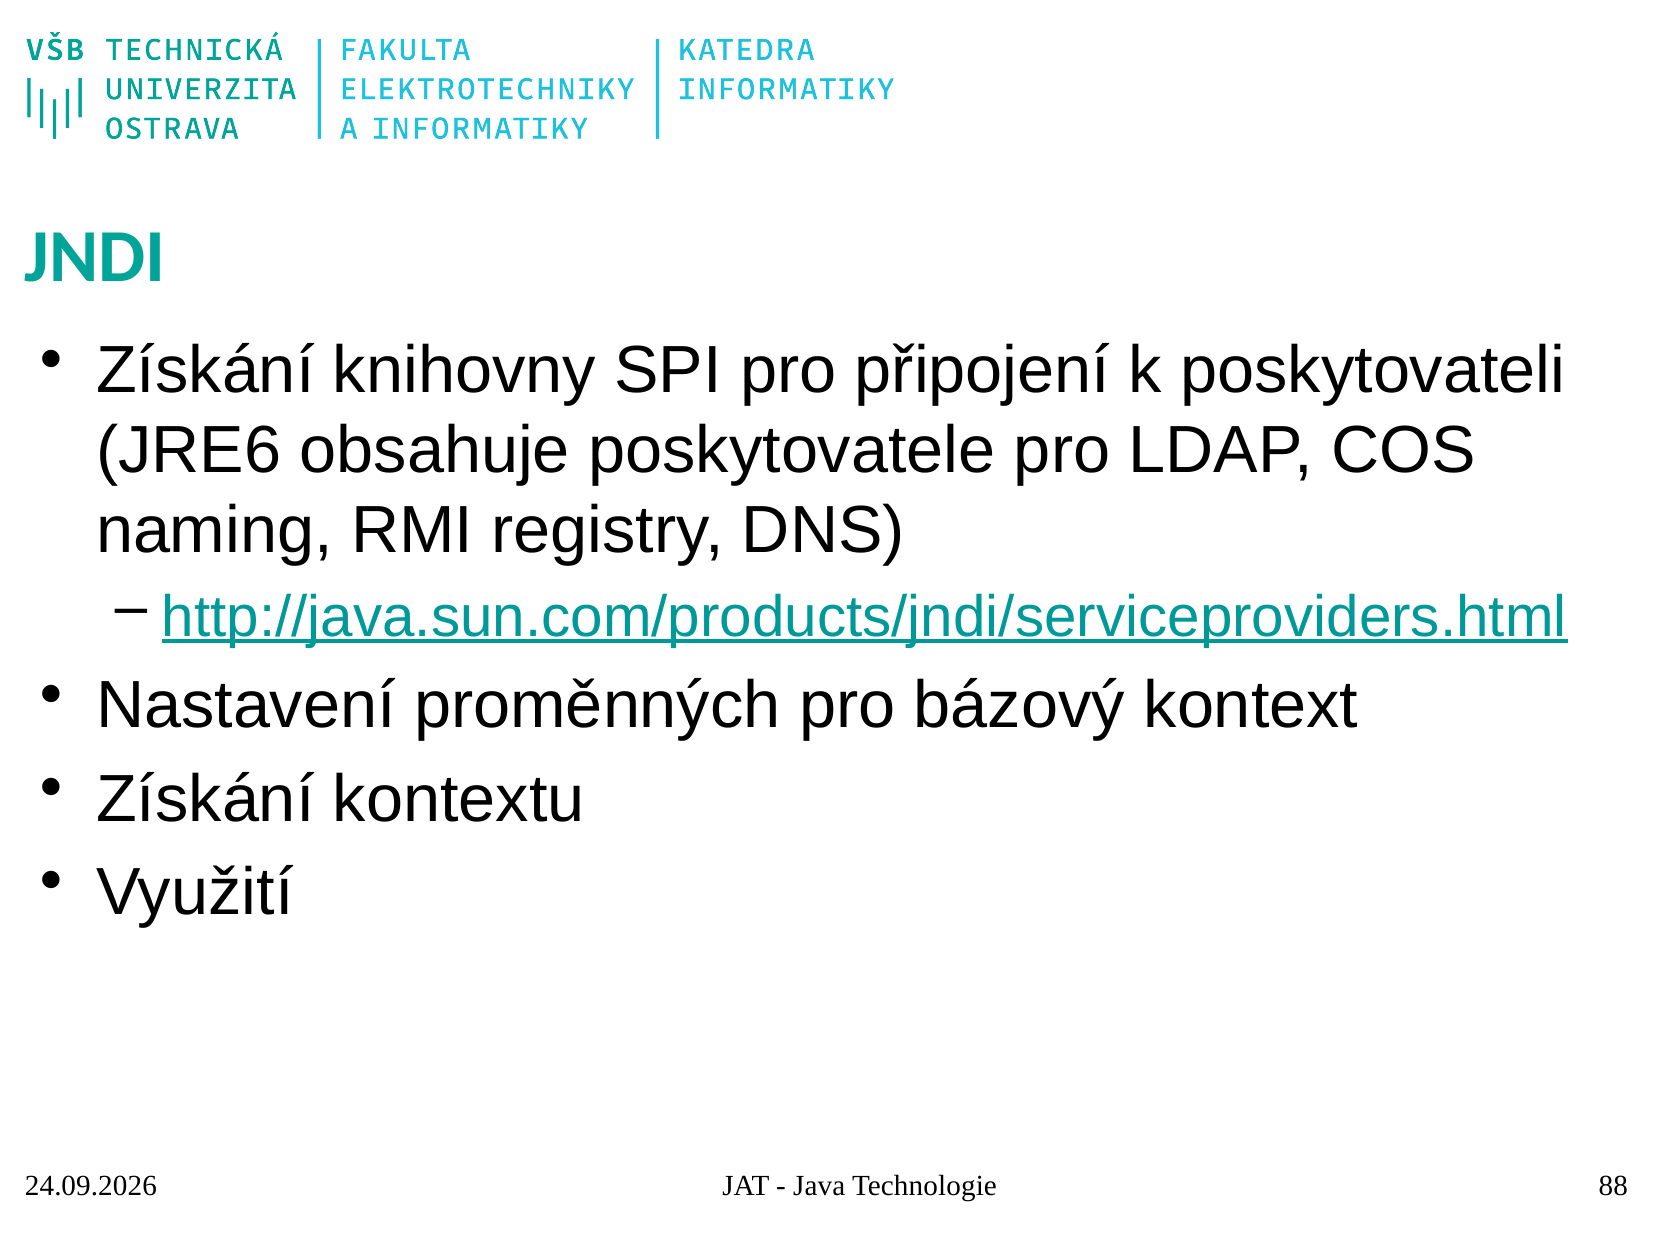

JNDI
# Získání knihovny SPI pro připojení k poskytovateli (JRE6 obsahuje poskytovatele pro LDAP, COS naming, RMI registry, DNS)
http://java.sun.com/products/jndi/serviceproviders.html
Nastavení proměnných pro bázový kontext
Získání kontextu
Využití
JAT - Java Technologie
88